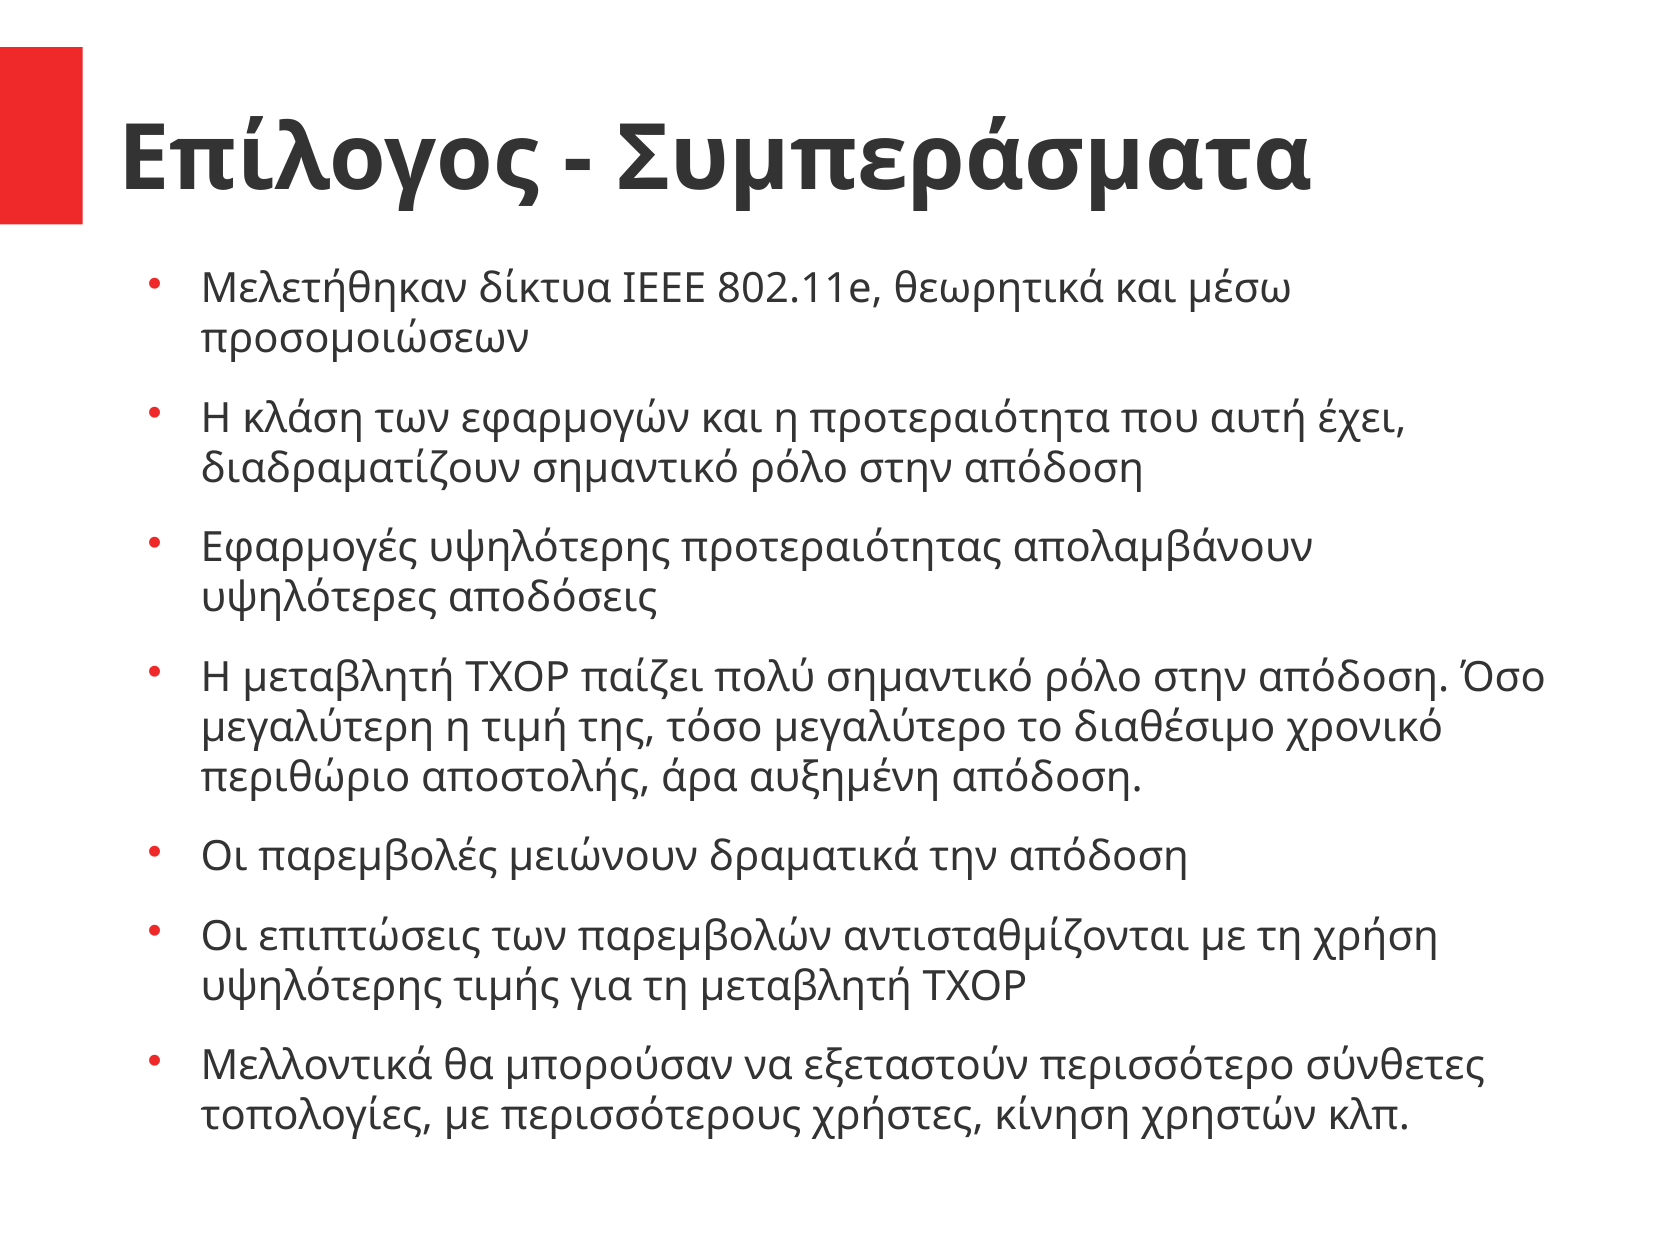

Επίλογος - Συμπεράσματα
Μελετήθηκαν δίκτυα ΙΕΕΕ 802.11e, θεωρητικά και μέσω προσομοιώσεων
Η κλάση των εφαρμογών και η προτεραιότητα που αυτή έχει, διαδραματίζουν σημαντικό ρόλο στην απόδοση
Εφαρμογές υψηλότερης προτεραιότητας απολαμβάνουν υψηλότερες αποδόσεις
Η μεταβλητή TXOP παίζει πολύ σημαντικό ρόλο στην απόδοση. Όσο μεγαλύτερη η τιμή της, τόσο μεγαλύτερο το διαθέσιμο χρονικό περιθώριο αποστολής, άρα αυξημένη απόδοση.
Οι παρεμβολές μειώνουν δραματικά την απόδοση
Οι επιπτώσεις των παρεμβολών αντισταθμίζονται με τη χρήση υψηλότερης τιμής για τη μεταβλητή TXOP
Μελλοντικά θα μπορούσαν να εξεταστούν περισσότερο σύνθετες τοπολογίες, με περισσότερους χρήστες, κίνηση χρηστών κλπ.